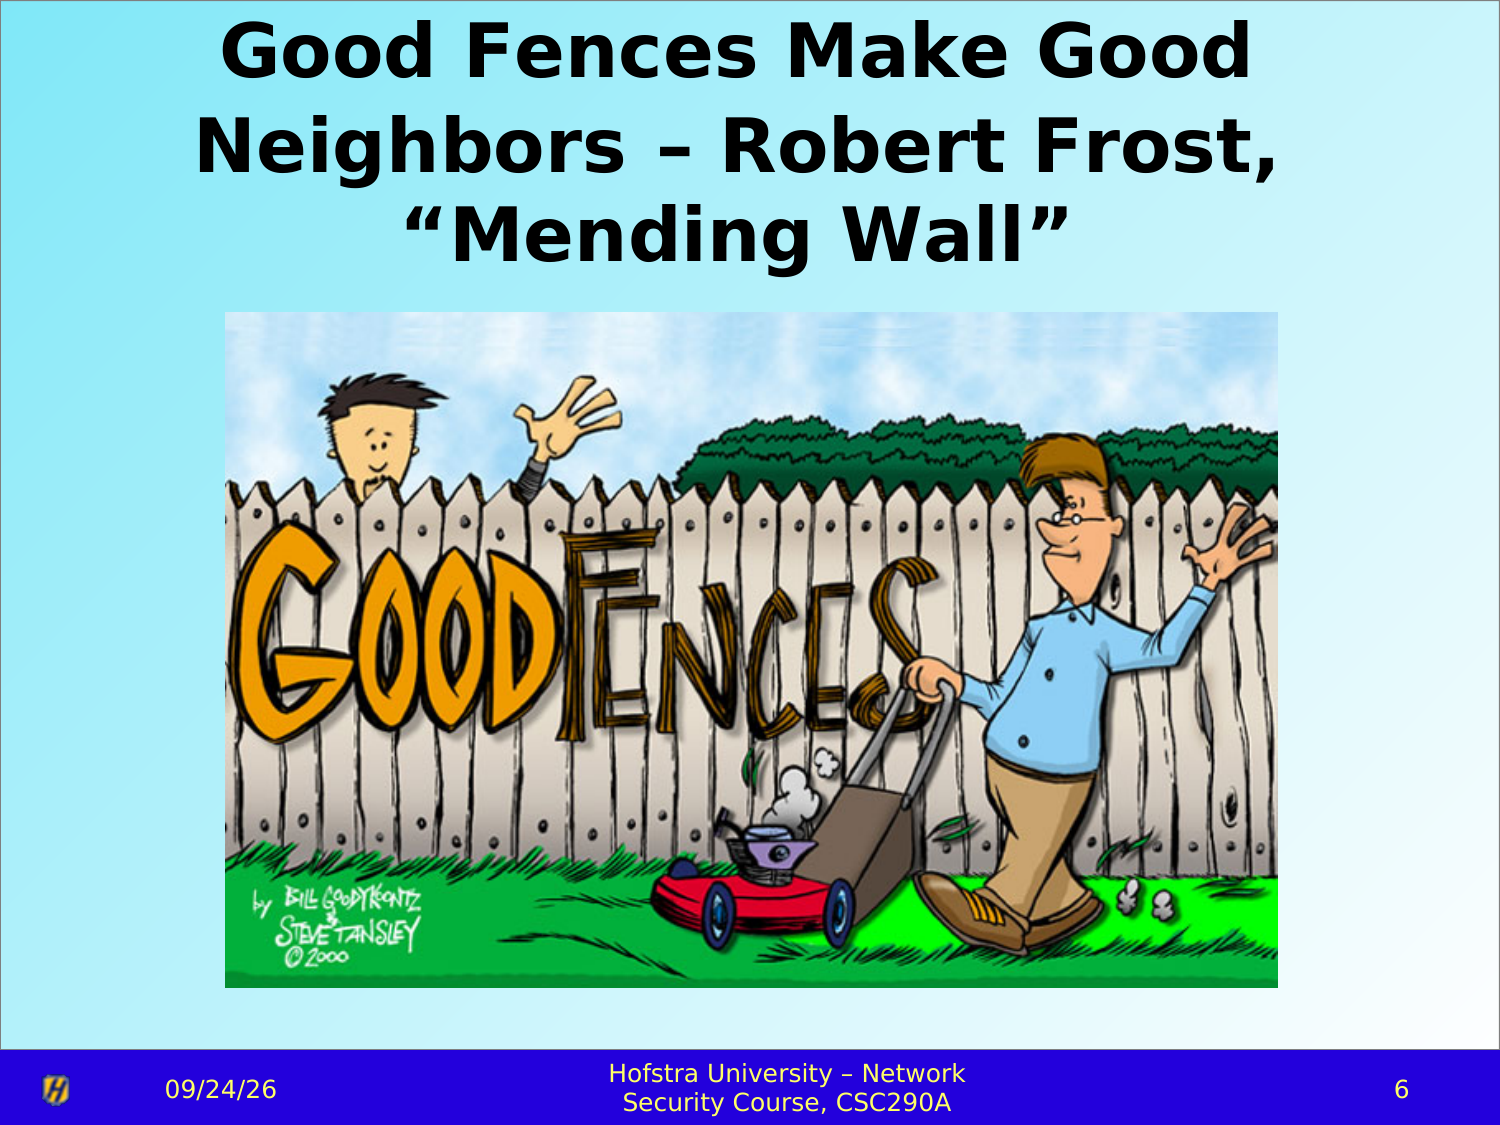

# Good Fences Make Good Neighbors – Robert Frost, “Mending Wall”
6